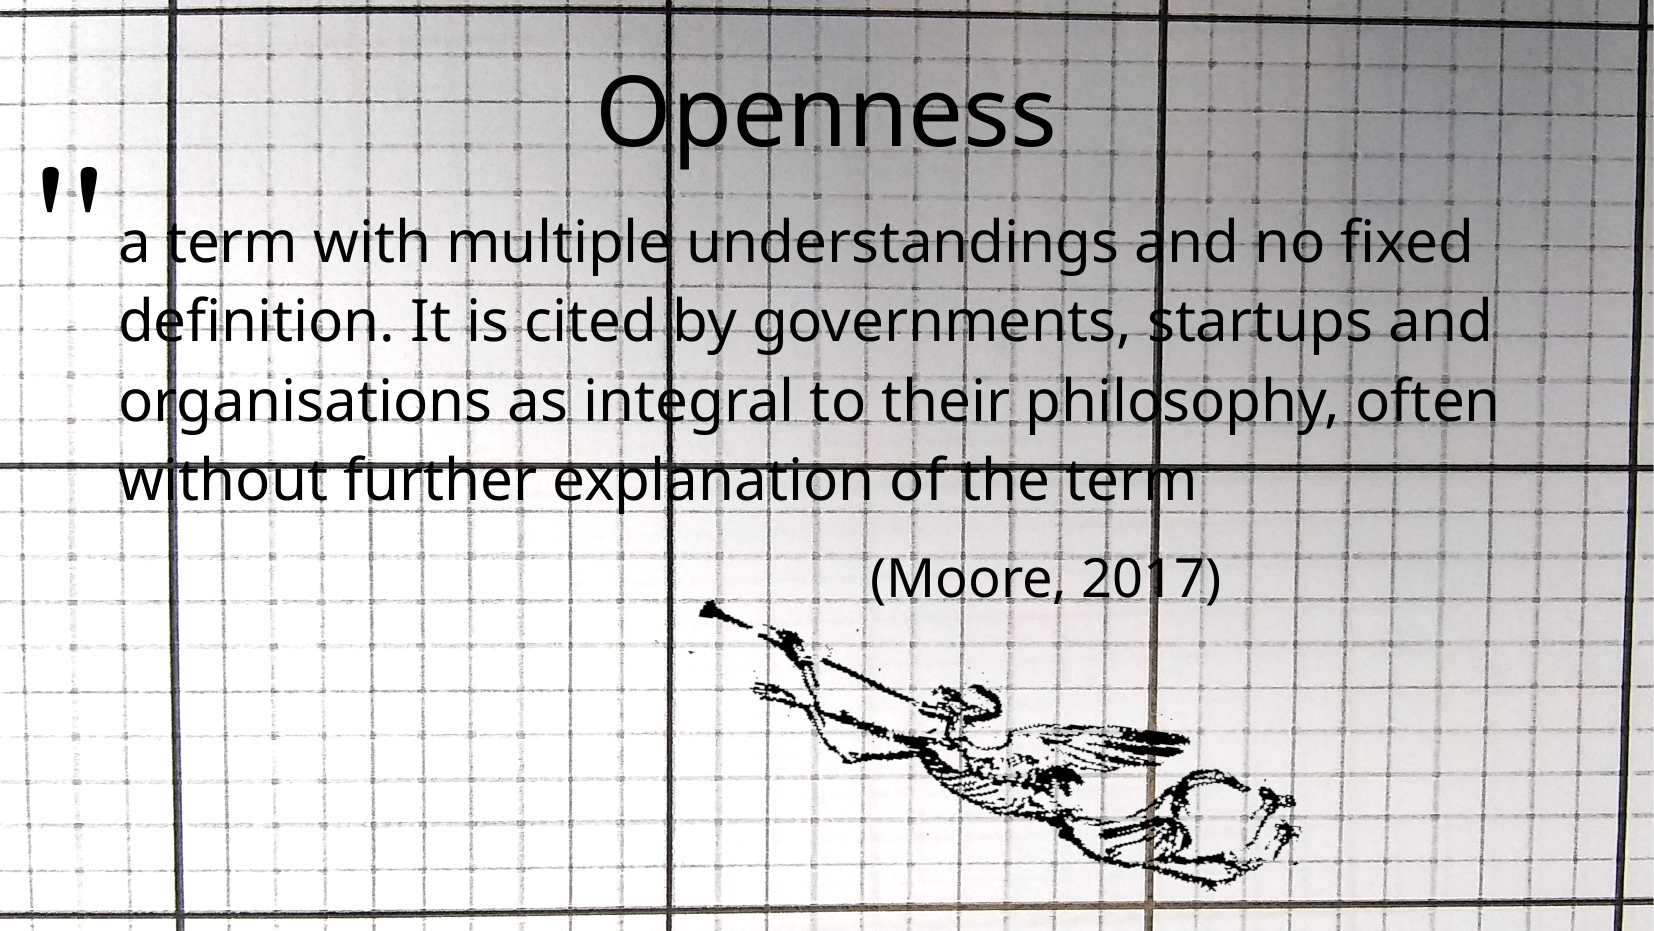

# Openness
a term with multiple understandings and no fixed definition. It is cited by governments, startups and organisations as integral to their philosophy, often without further explanation of the term
 				 (Moore, 2017)